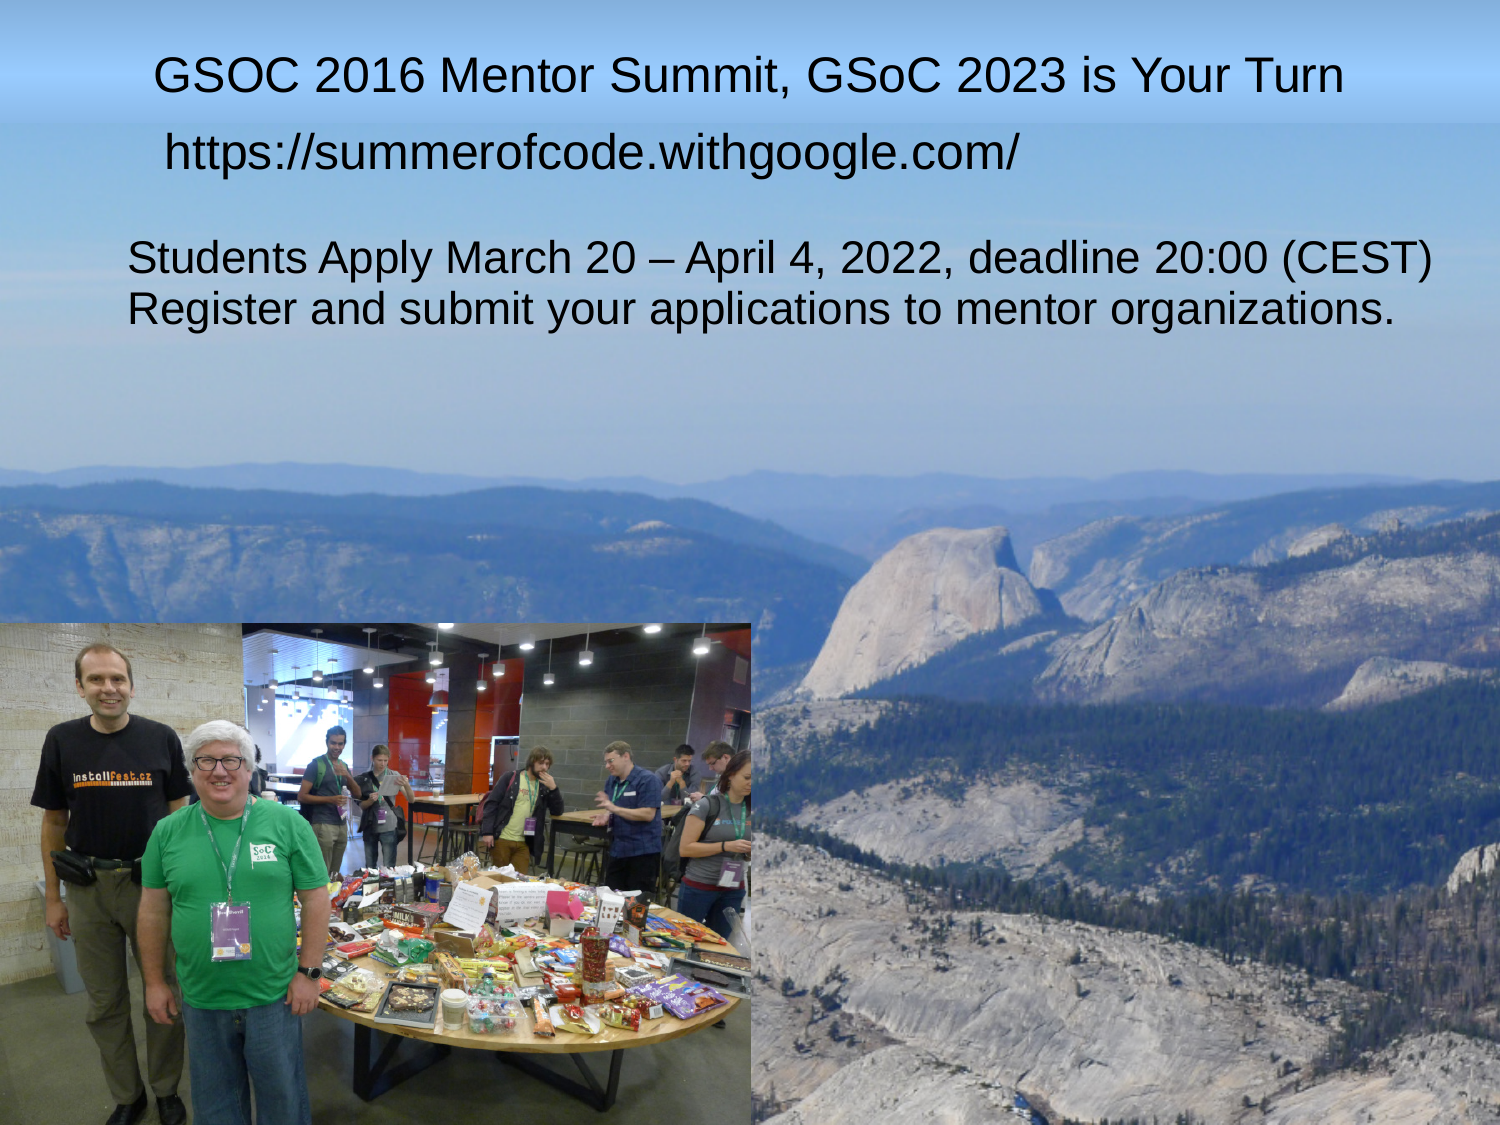

# GSOC 2016 Mentor Summit, GSoC 2023 is Your Turn
https://summerofcode.withgoogle.com/
Students Apply March 20 – April 4, 2022, deadline 20:00 (CEST) Register and submit your applications to mentor organizations.
B35APO Computer Architectures
2